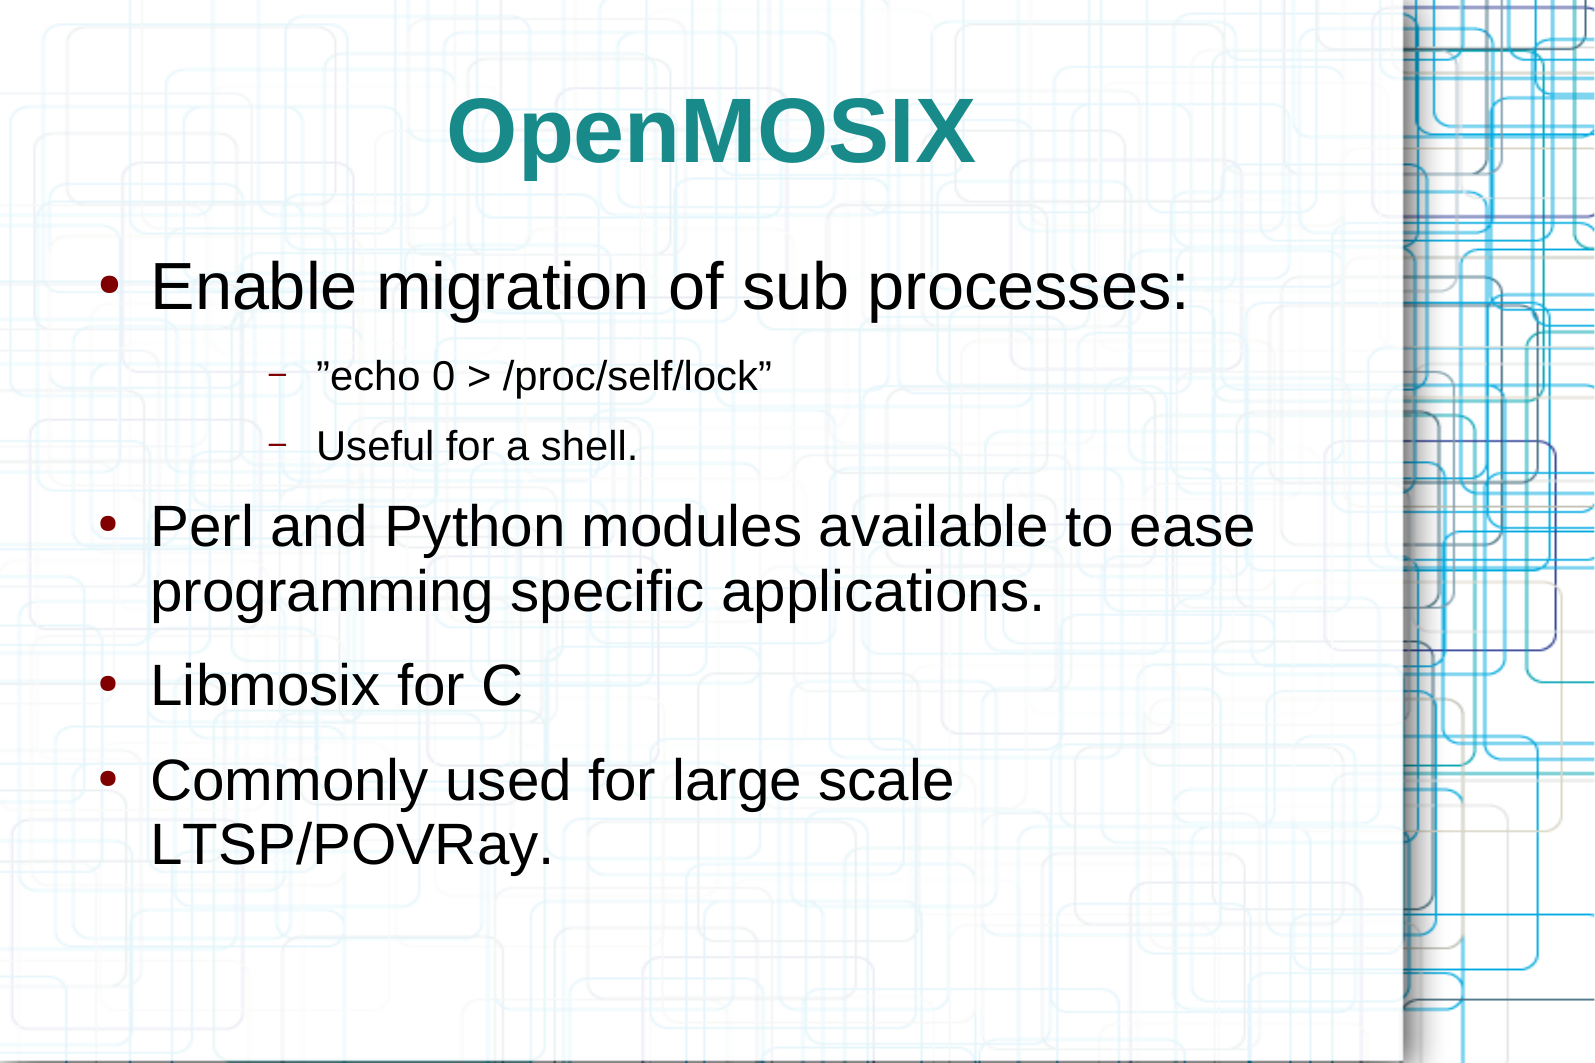

# OpenMOSIX
Enable migration of sub processes:
”echo 0 > /proc/self/lock”
Useful for a shell.
Perl and Python modules available to ease programming specific applications.
Libmosix for C
Commonly used for large scale LTSP/POVRay.